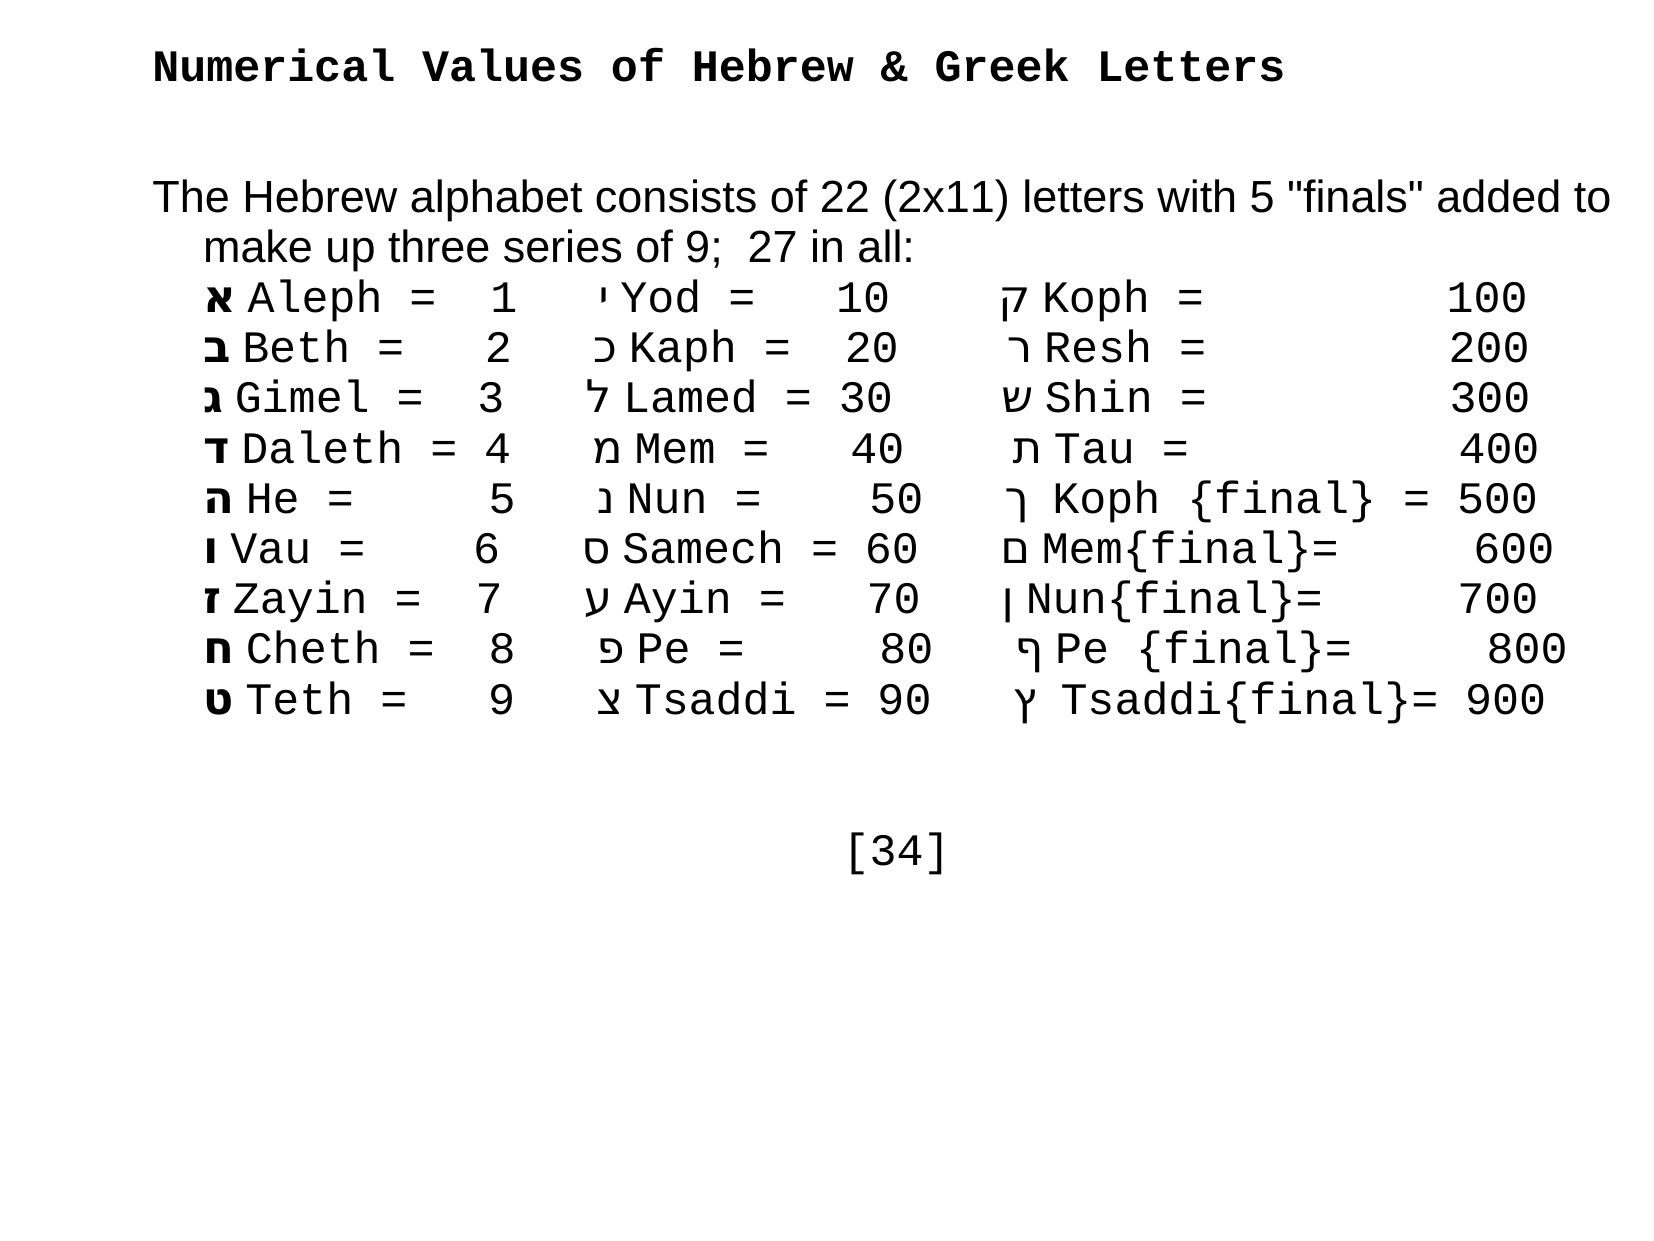

# Numerical Values of Hebrew & Greek Letters
The Hebrew alphabet consists of 22 (2x11) letters with 5 "finals" added to make up three series of 9; 27 in all:
א Aleph = 1 י Yod = 10 ק Koph = 100
ב Beth = 2 כ Kaph = 20 ר Resh = 200
ג Gimel = 3 ל Lamed = 30 ש Shin = 300
ד Daleth = 4 מ Mem = 40 ת Tau = 400
ה He = 5 נ Nun = 50 ך Koph {final} = 500
ו Vau = 6 ס Samech = 60 ם Mem{final}= 600
ז Zayin = 7 ע Ayin = 70 ן Nun{final}= 700
ח Cheth = 8 פ Pe = 80 ף Pe {final}= 800
ט Teth = 9 צ Tsaddi = 90 ץ Tsaddi{final}= 900
[34]